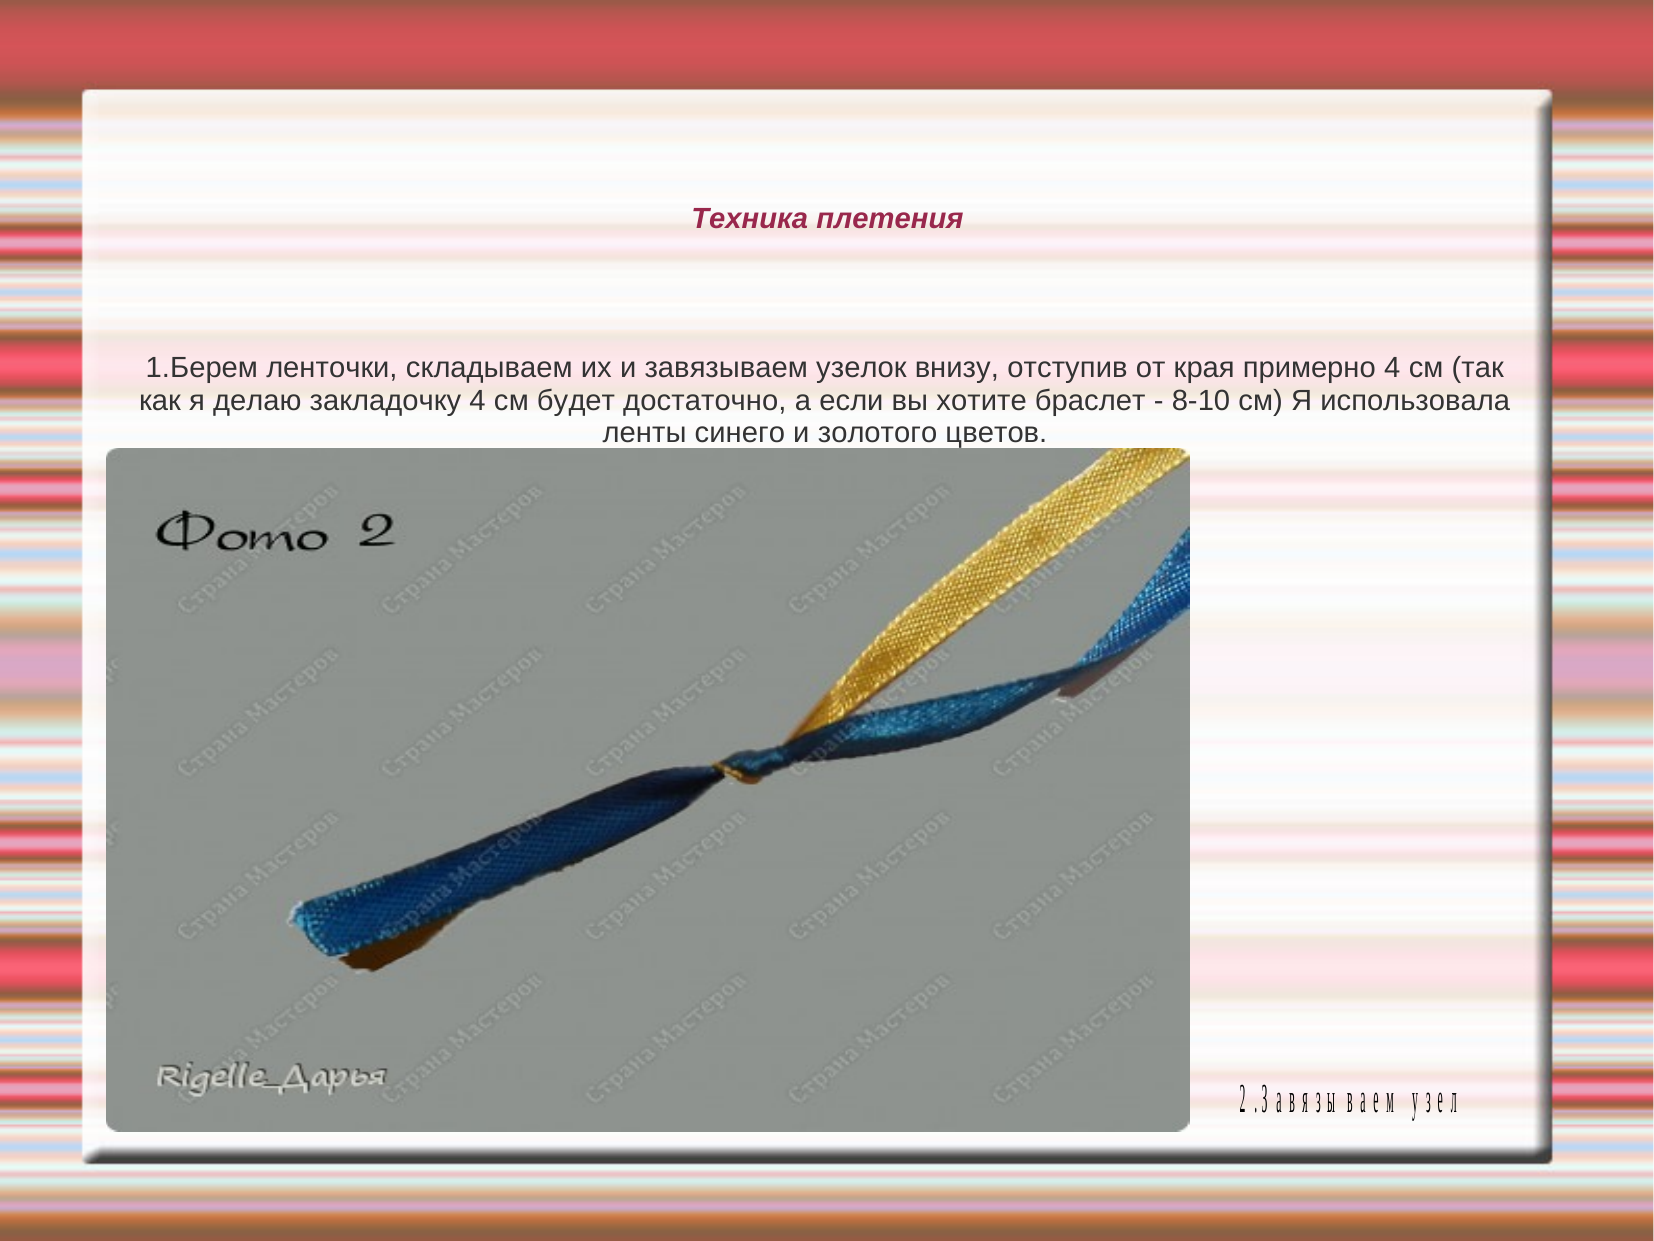

# Техника плетения
1.Берем ленточки, складываем их и завязываем узелок внизу, отступив от края примерно 4 см (так как я делаю закладочку 4 см будет достаточно, а если вы хотите браслет - 8-10 см) Я использовала ленты синего и золотого цветов.